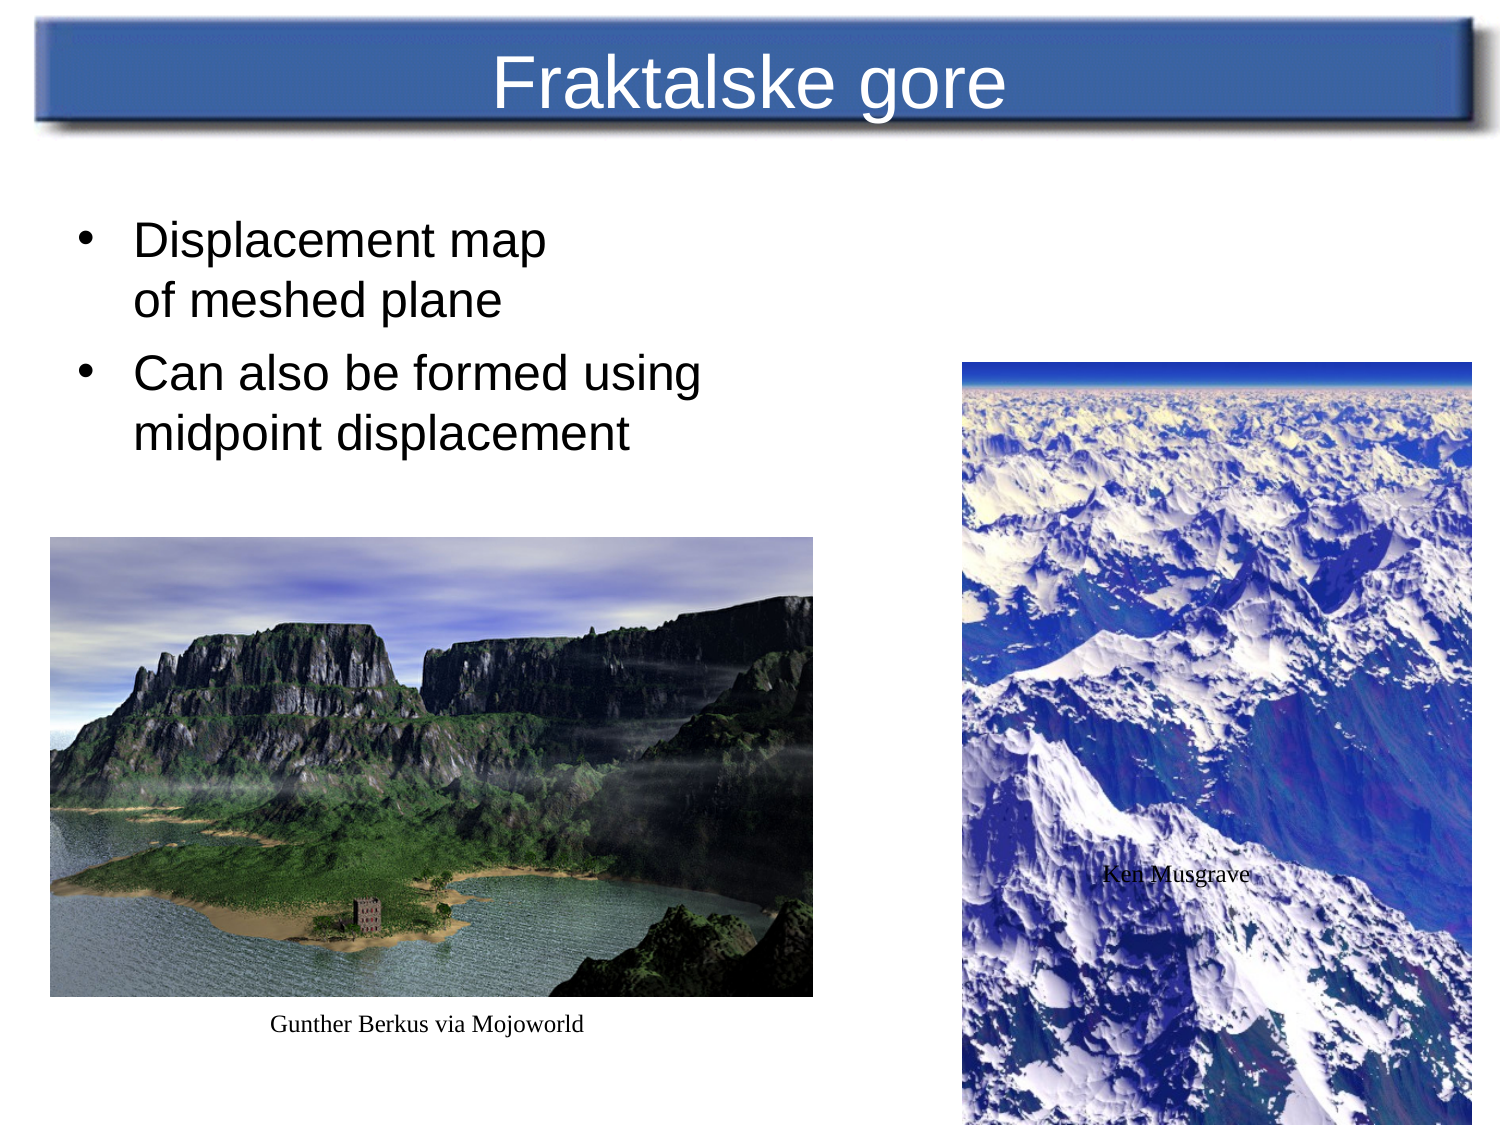

# Fraktalske gore
Displacement map
of meshed plane
Can also be formed using midpoint displacement
Ken Musgrave
Gunther Berkus via Mojoworld